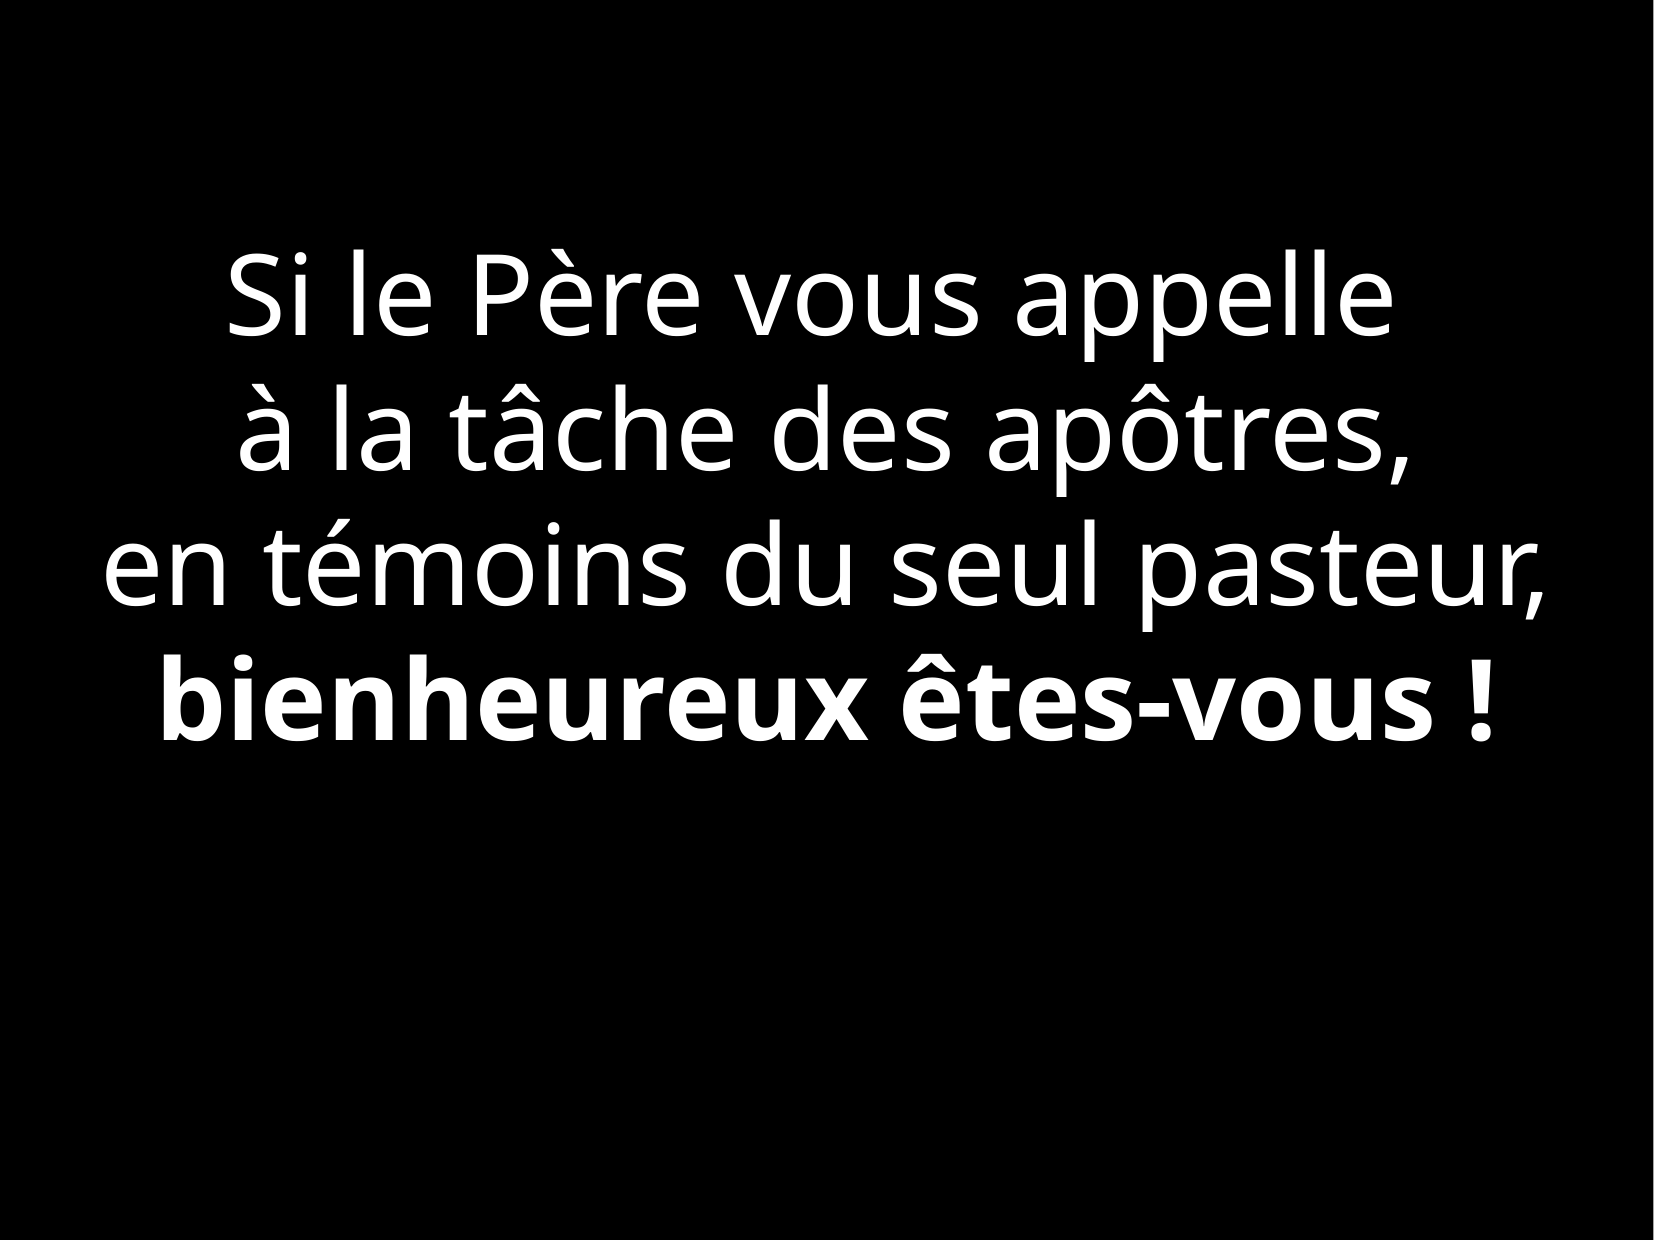

Si le Père vous appelle
à la tâche des apôtres,
en témoins du seul pasteur, bienheureux êtes-vous !